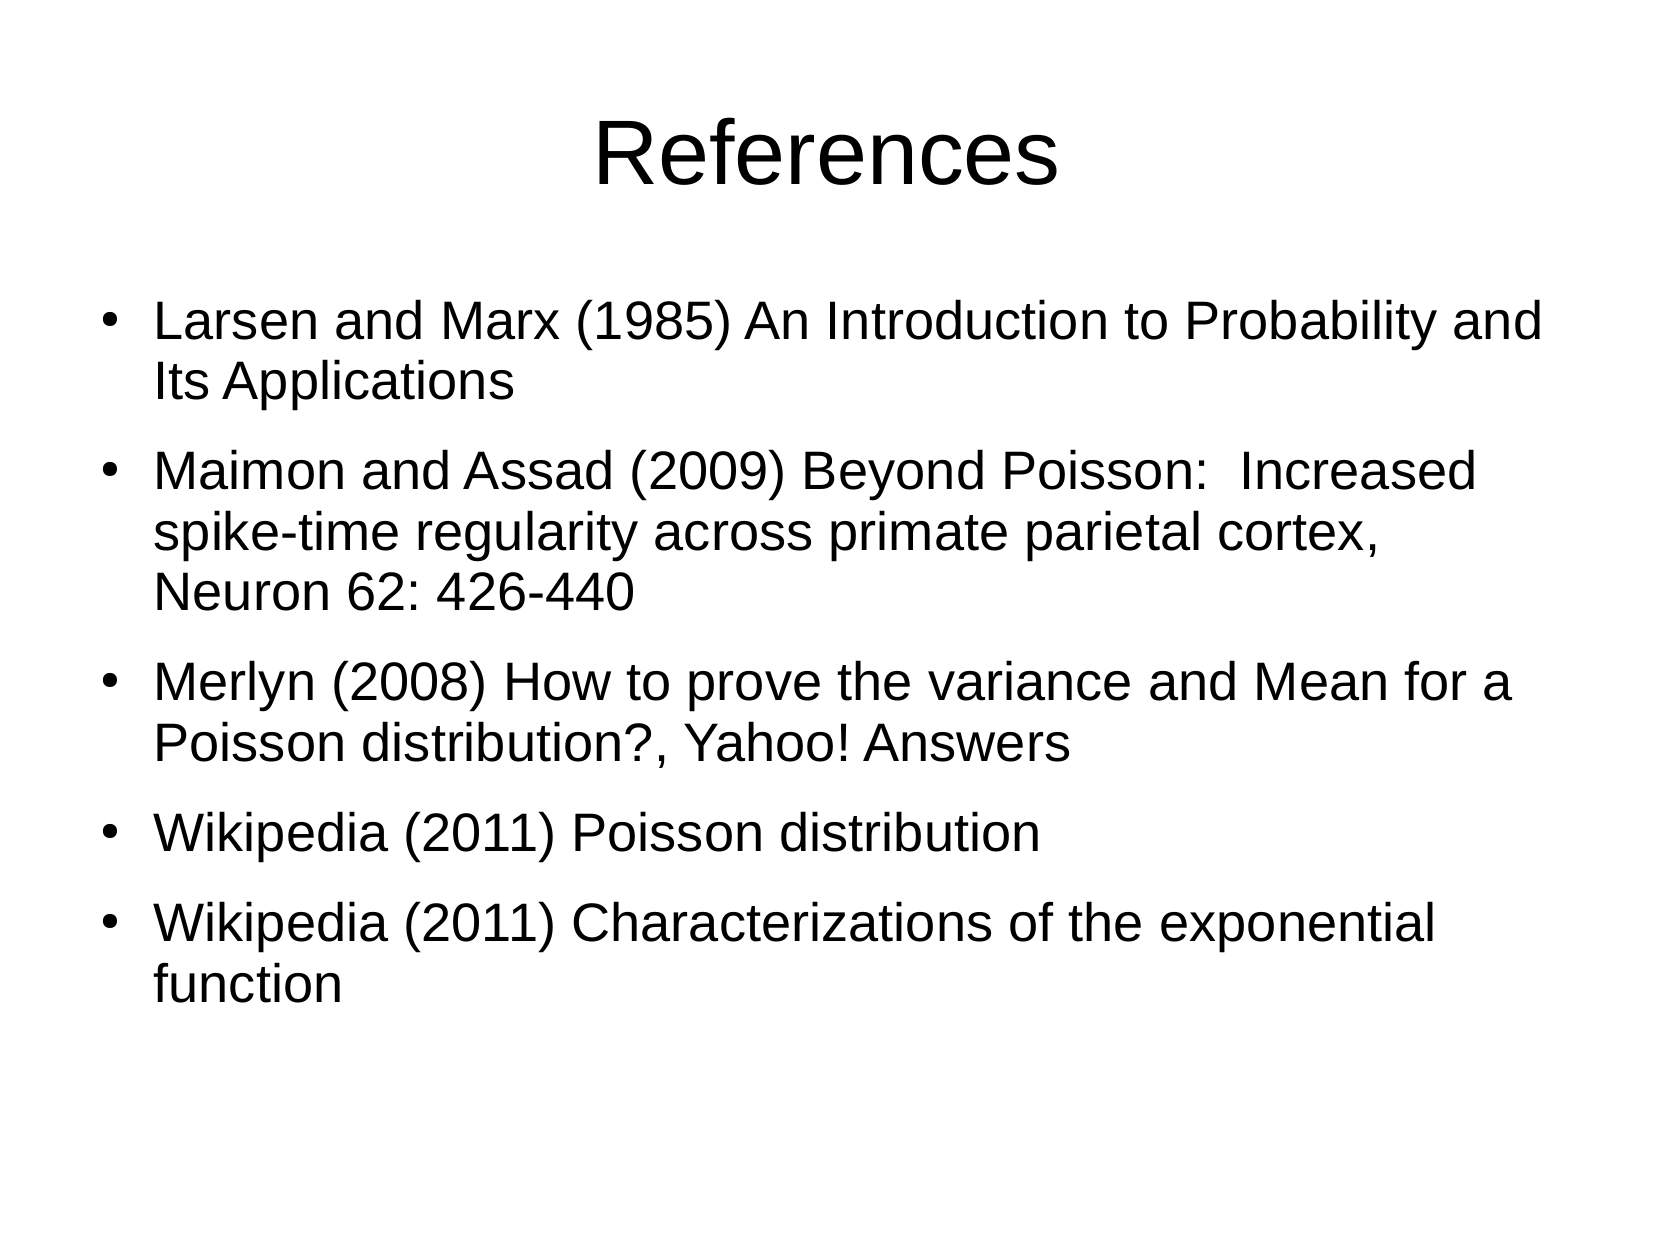

# References
Larsen and Marx (1985) An Introduction to Probability and Its Applications
Maimon and Assad (2009) Beyond Poisson: Increased spike-time regularity across primate parietal cortex, Neuron 62: 426-440
Merlyn (2008) How to prove the variance and Mean for a Poisson distribution?, Yahoo! Answers
Wikipedia (2011) Poisson distribution
Wikipedia (2011) Characterizations of the exponential function